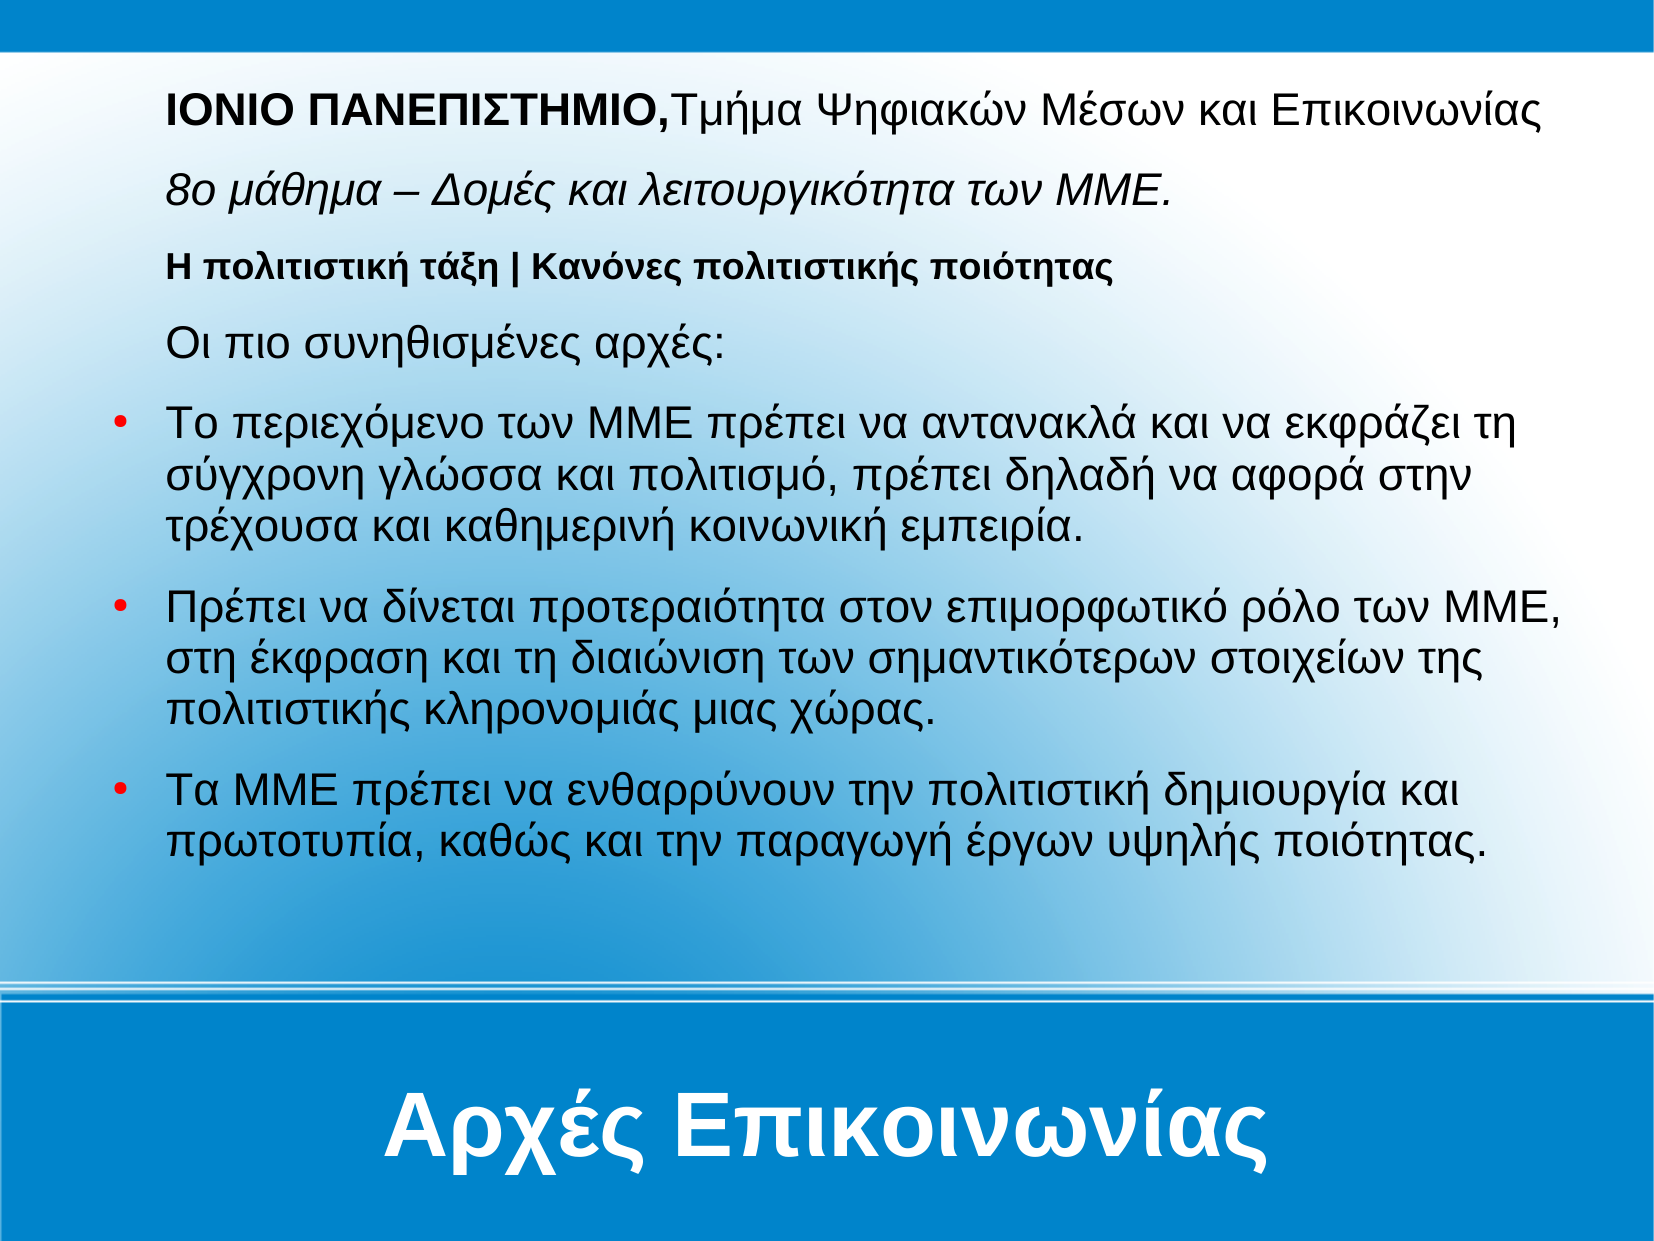

ΙΟΝΙΟ ΠΑΝΕΠΙΣΤΗΜΙΟ,Τμήμα Ψηφιακών Μέσων και Επικοινωνίας
8ο μάθημα – Δομές και λειτουργικότητα των ΜΜΕ.
Η πολιτιστική τάξη | Κανόνες πολιτιστικής ποιότητας
Οι πιο συνηθισμένες αρχές:
Το περιεχόμενο των ΜΜΕ πρέπει να αντανακλά και να εκφράζει τη σύγχρονη γλώσσα και πολιτισμό, πρέπει δηλαδή να αφορά στην τρέχουσα και καθημερινή κοινωνική εμπειρία.
Πρέπει να δίνεται προτεραιότητα στον επιμορφωτικό ρόλο των ΜΜΕ, στη έκφραση και τη διαιώνιση των σημαντικότερων στοιχείων της πολιτιστικής κληρονομιάς μιας χώρας.
Τα ΜΜΕ πρέπει να ενθαρρύνουν την πολιτιστική δημιουργία και πρωτοτυπία, καθώς και την παραγωγή έργων υψηλής ποιότητας.
# Αρχές Επικοινωνίας